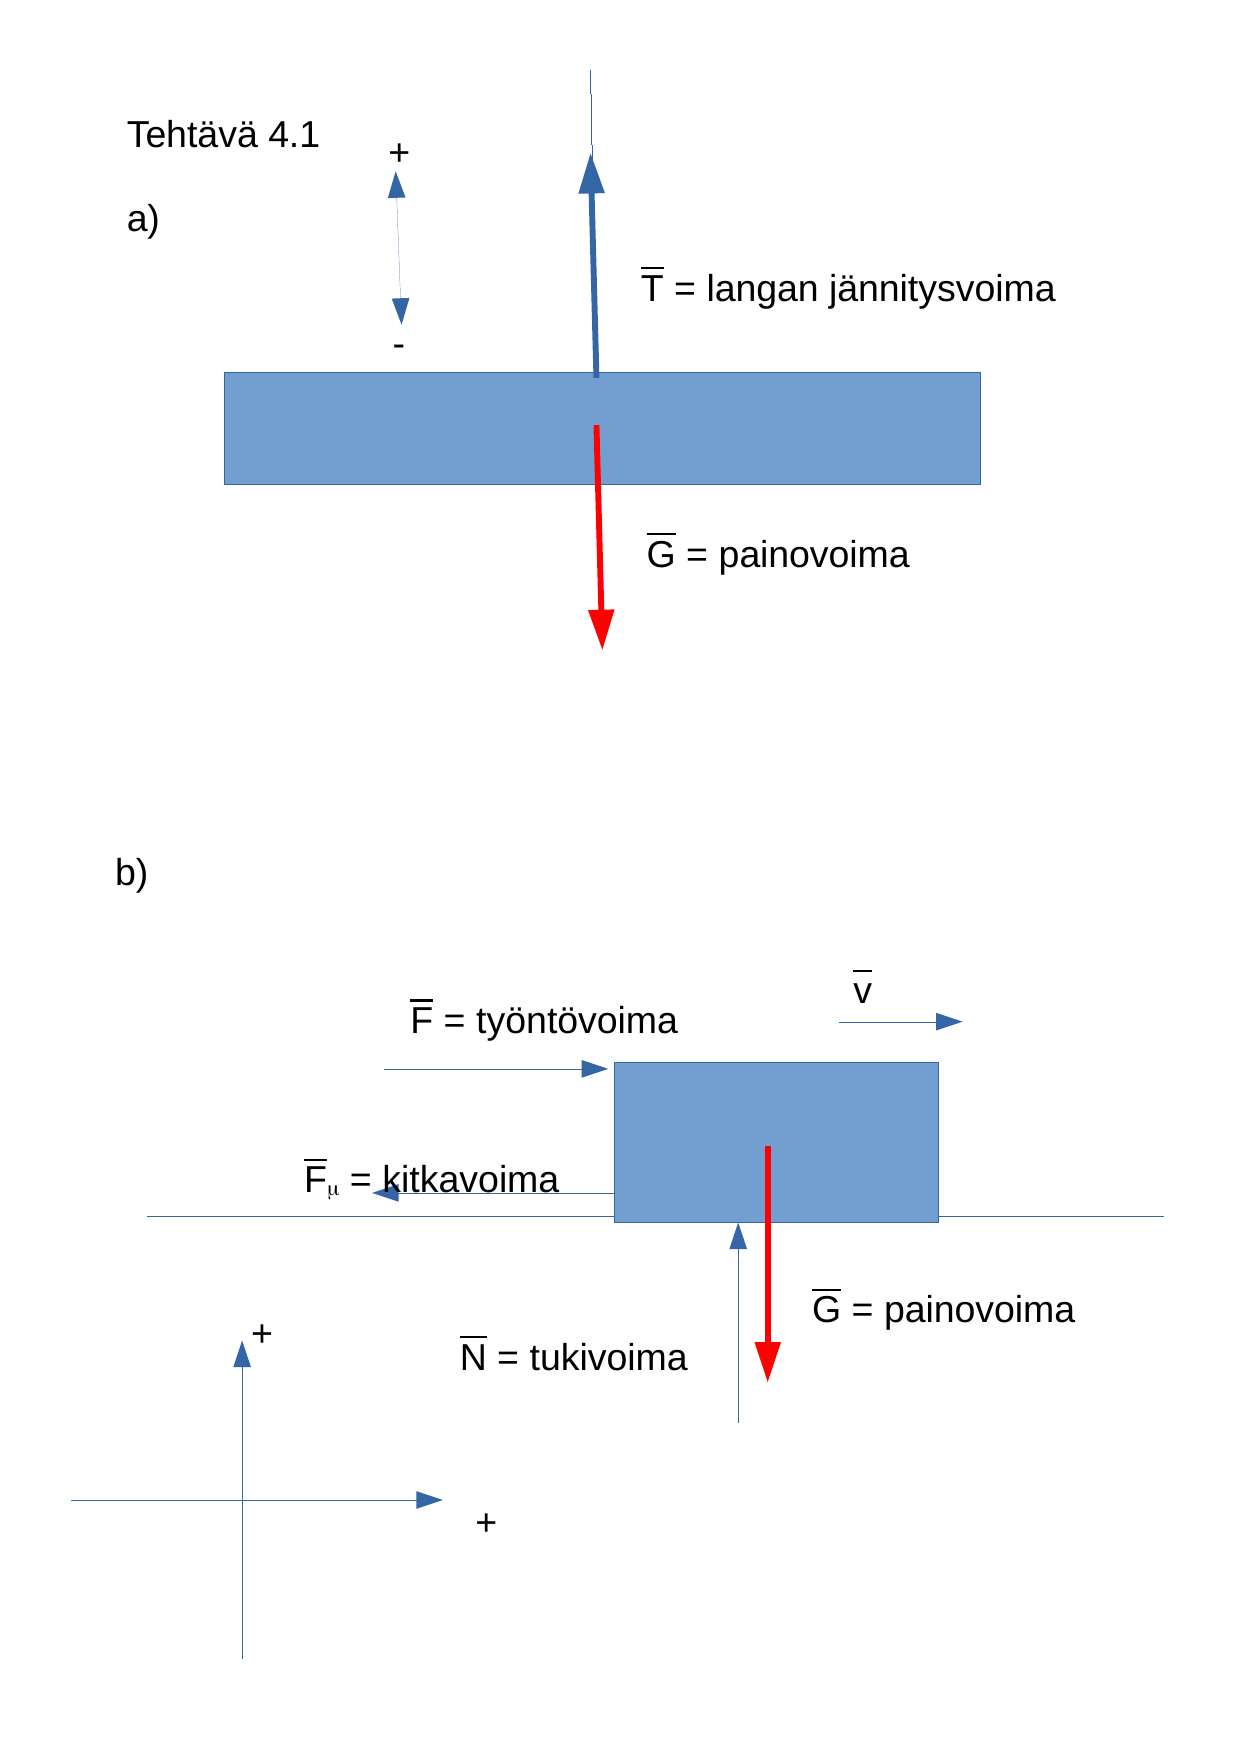

Tehtävä 4.1
a)
+
T = langan jännitysvoima
-
G = painovoima
b)
v
F = työntövoima
Fm = kitkavoima
G = painovoima
+
N = tukivoima
+